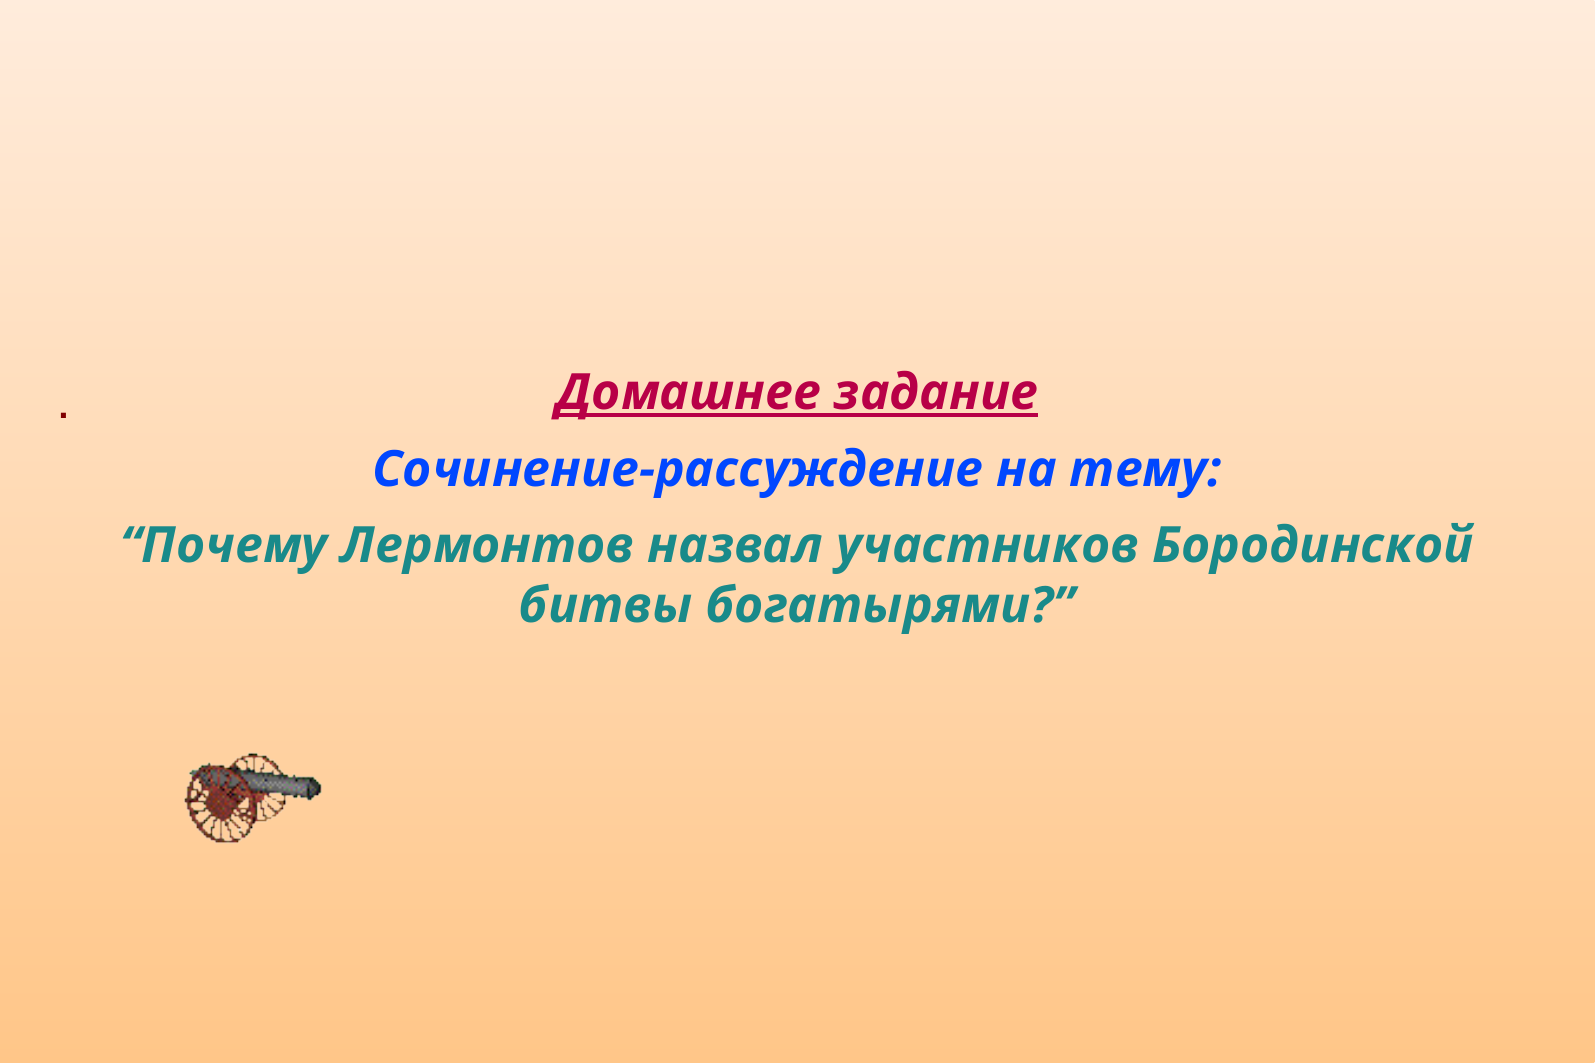

# Домашнее задание
Сочинение-рассуждение на тему:
“Почему Лермонтов назвал участников Бородинской битвы богатырями?”
.